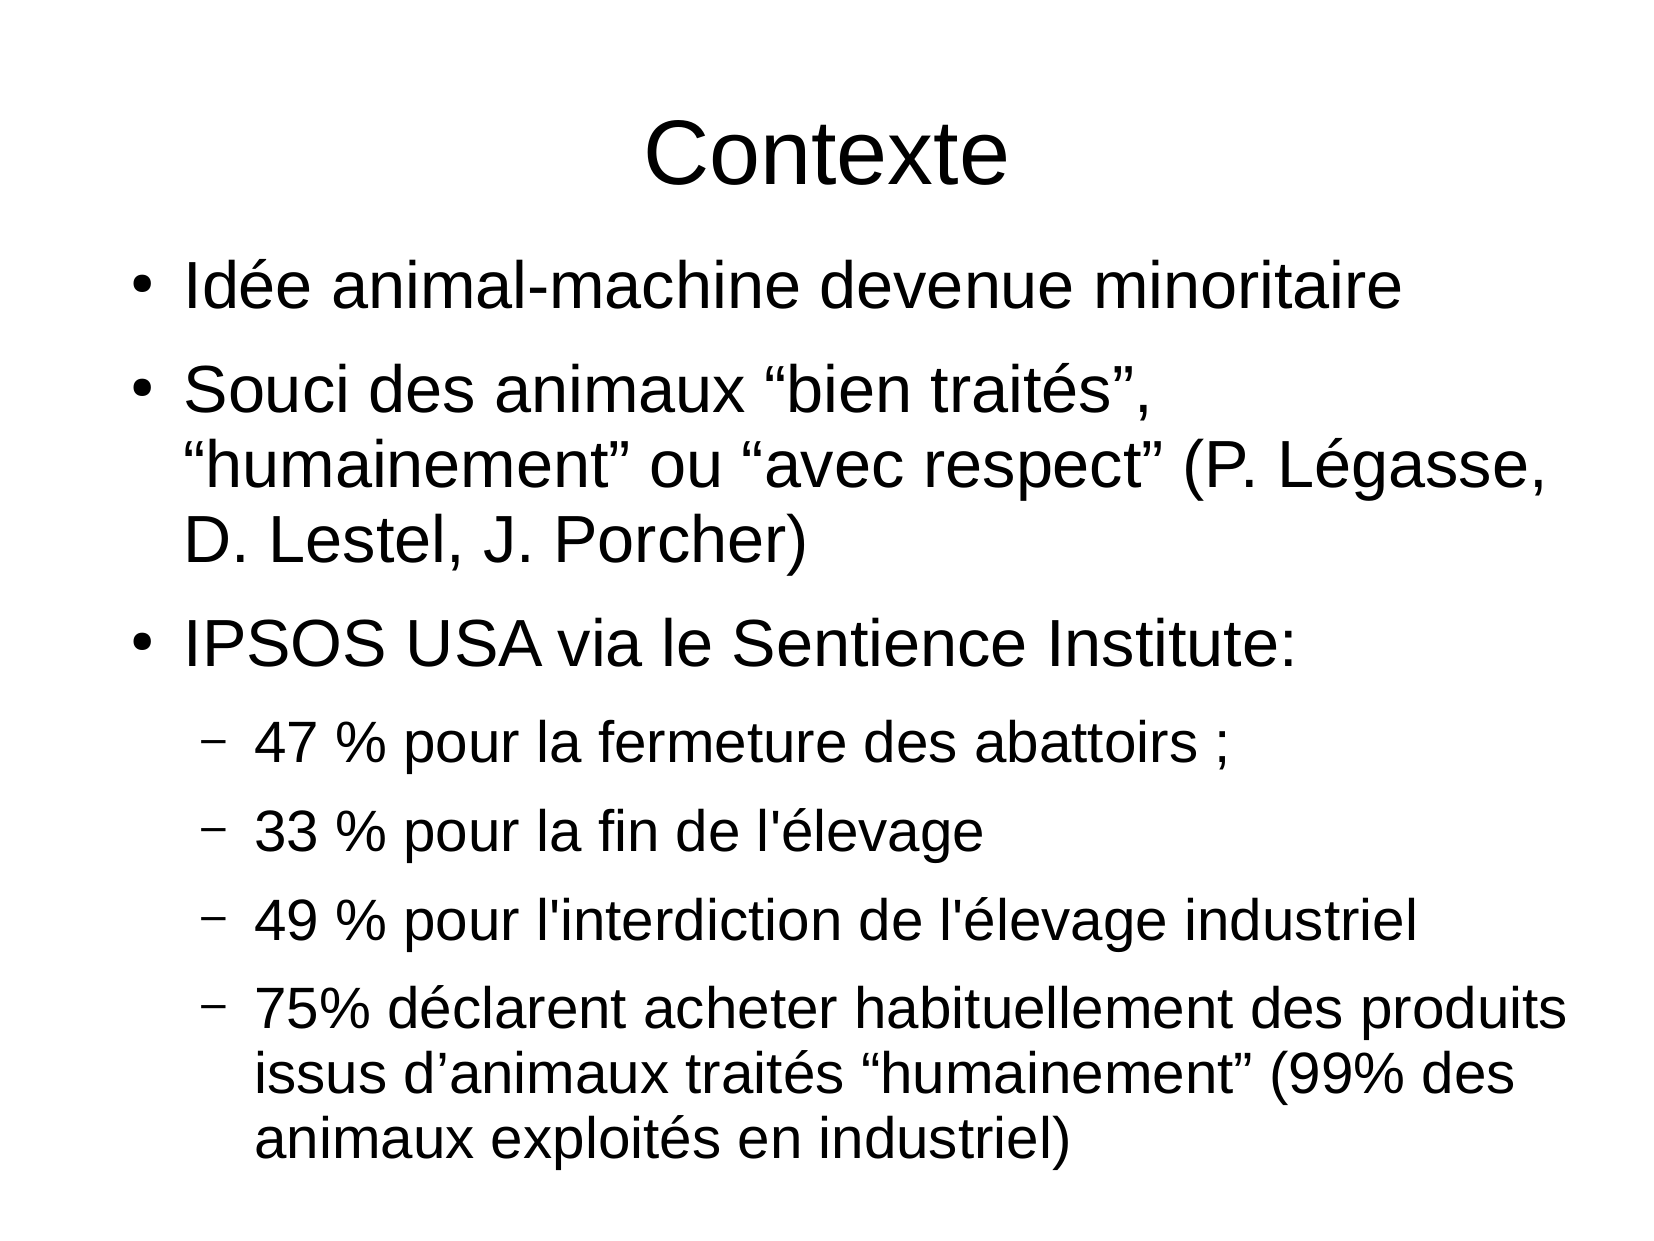

# Contexte
Idée animal-machine devenue minoritaire
Souci des animaux “bien traités”, “humainement” ou “avec respect” (P. Légasse, D. Lestel, J. Porcher)
IPSOS USA via le Sentience Institute:
47 % pour la fermeture des abattoirs ;
33 % pour la fin de l'élevage
49 % pour l'interdiction de l'élevage industriel
75% déclarent acheter habituellement des produits issus d’animaux traités “humainement” (99% des animaux exploités en industriel)